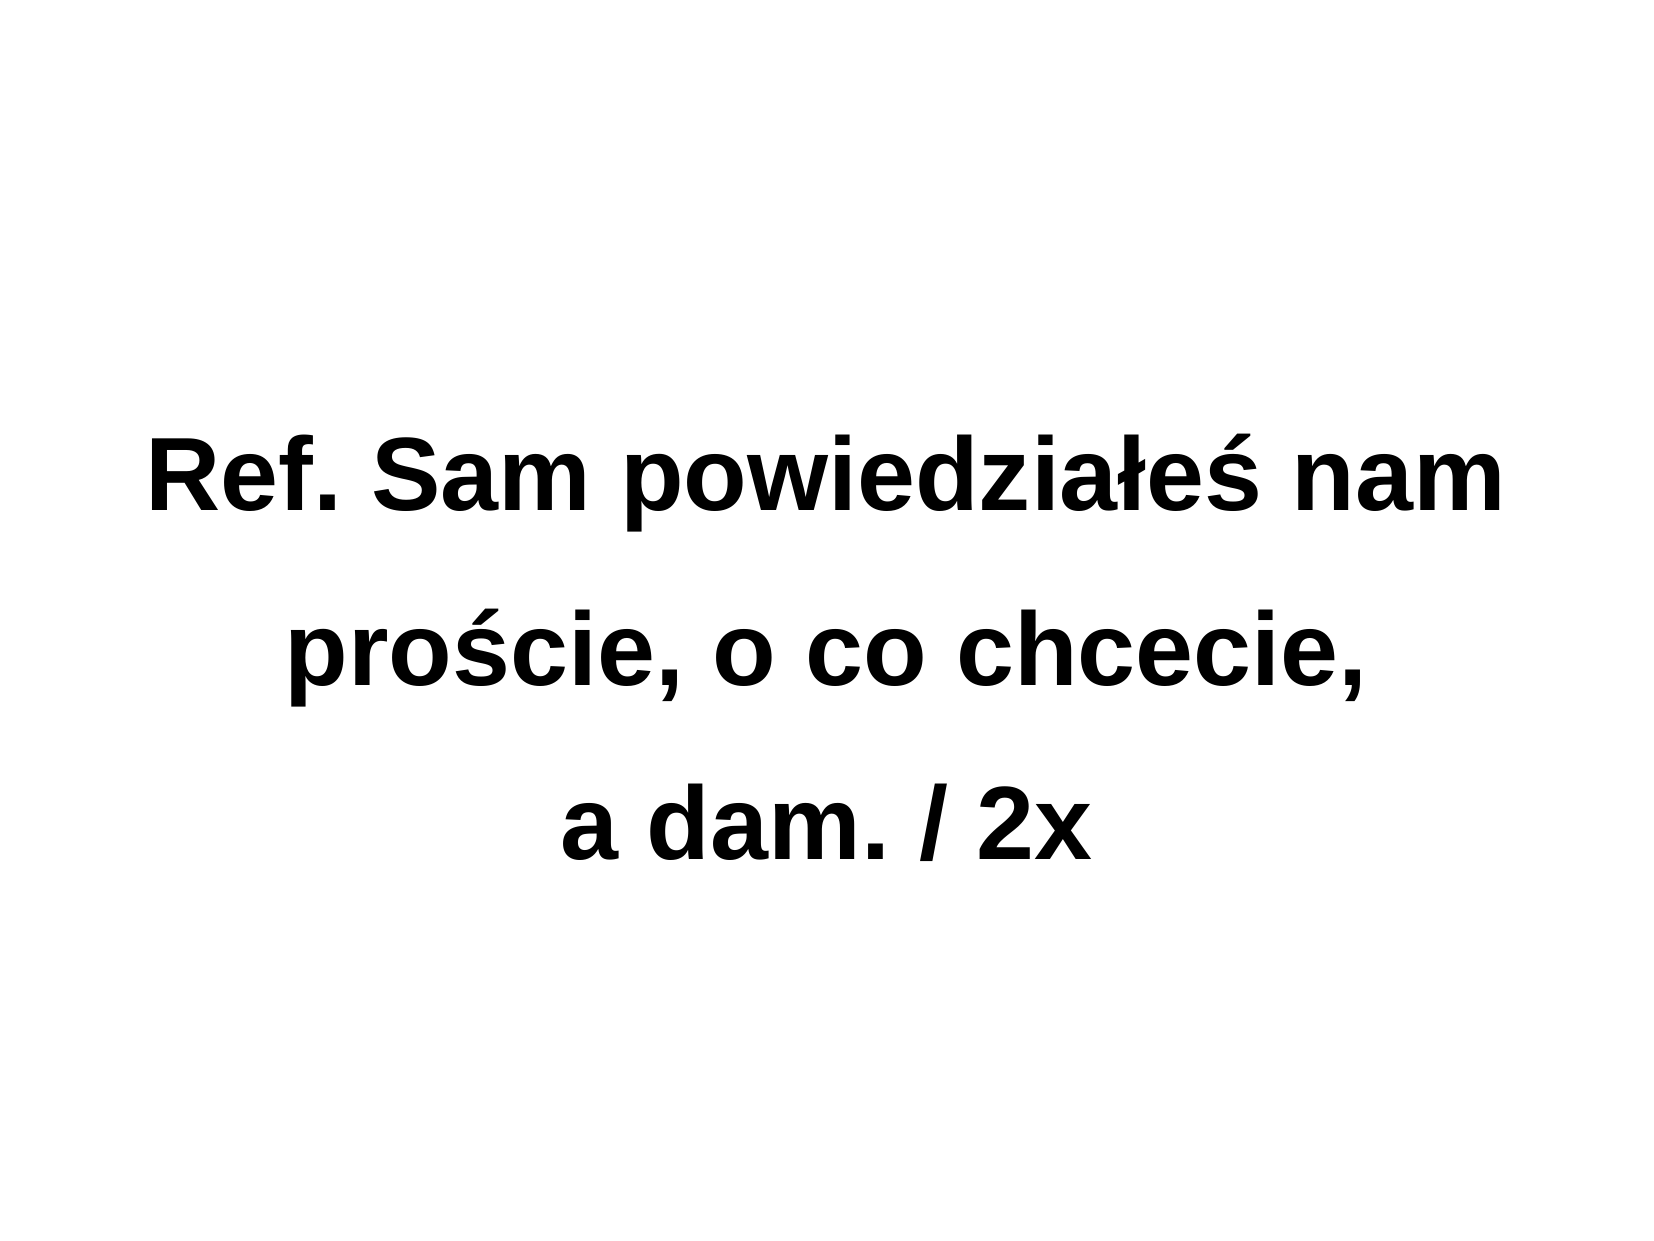

# Ref. Sam powiedziałeś nam
proście, o co chcecie,
a dam. / 2x